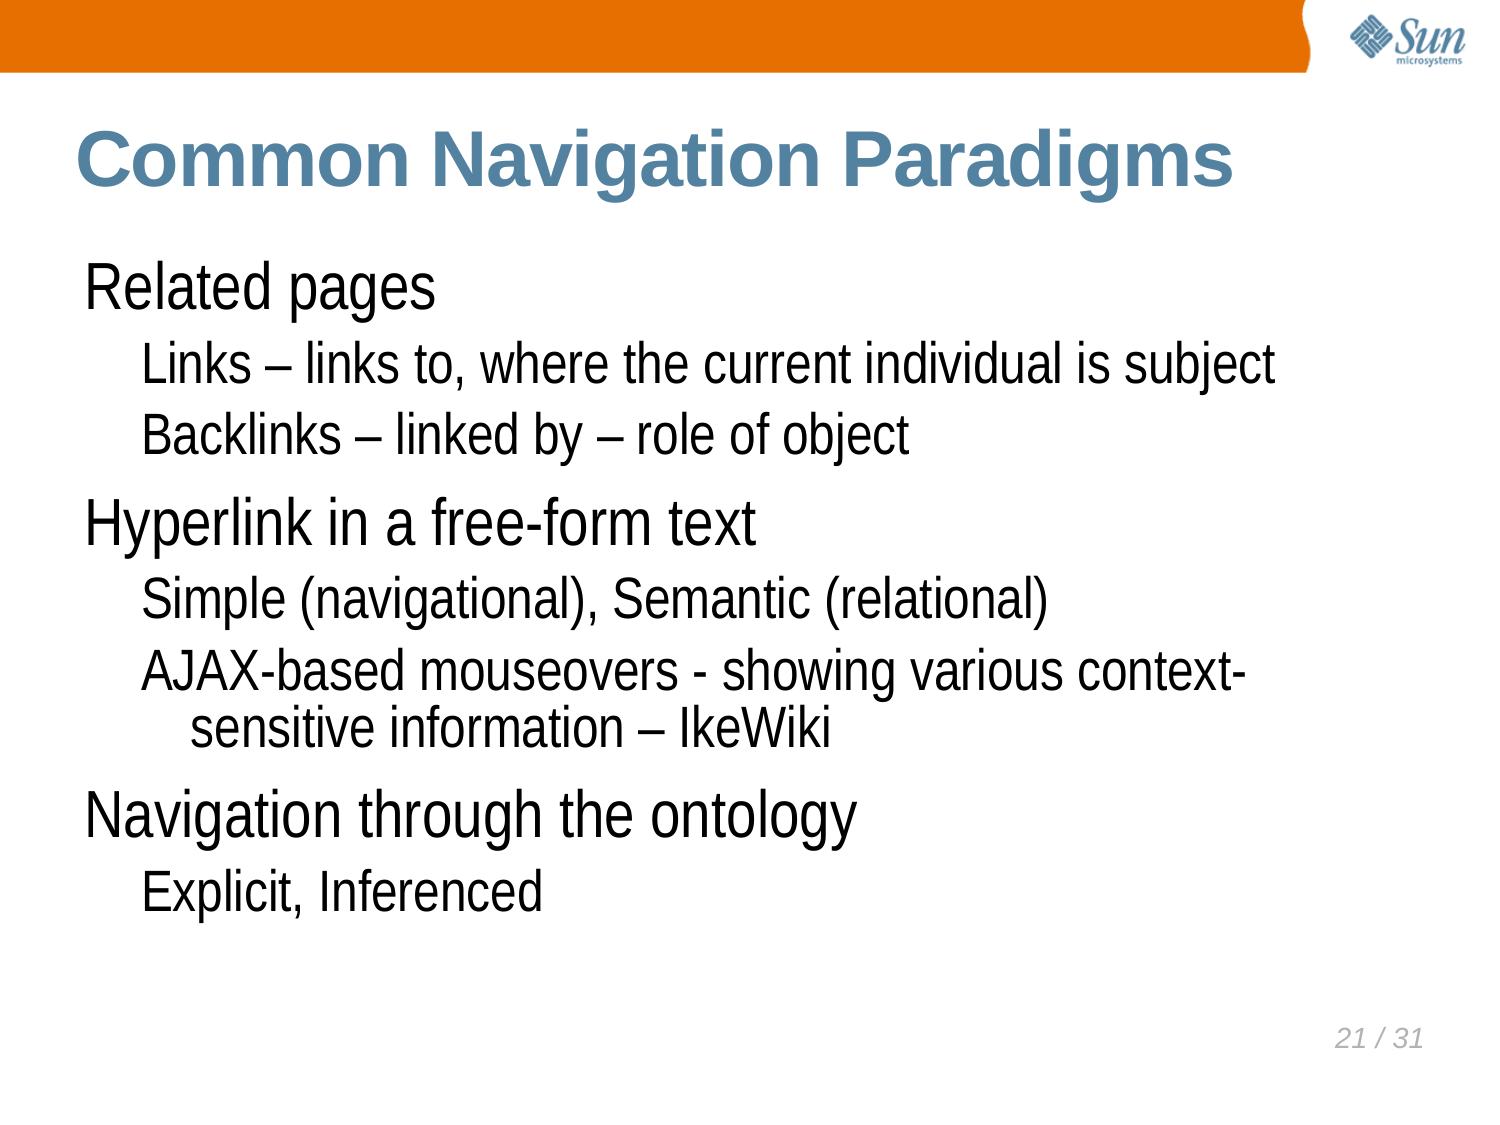

# Common Navigation Paradigms
Related pages
Links – links to, where the current individual is subject
Backlinks – linked by – role of object
Hyperlink in a free-form text
Simple (navigational), Semantic (relational)
AJAX-based mouseovers - showing various context-sensitive information – IkeWiki
Navigation through the ontology
Explicit, Inferenced
21